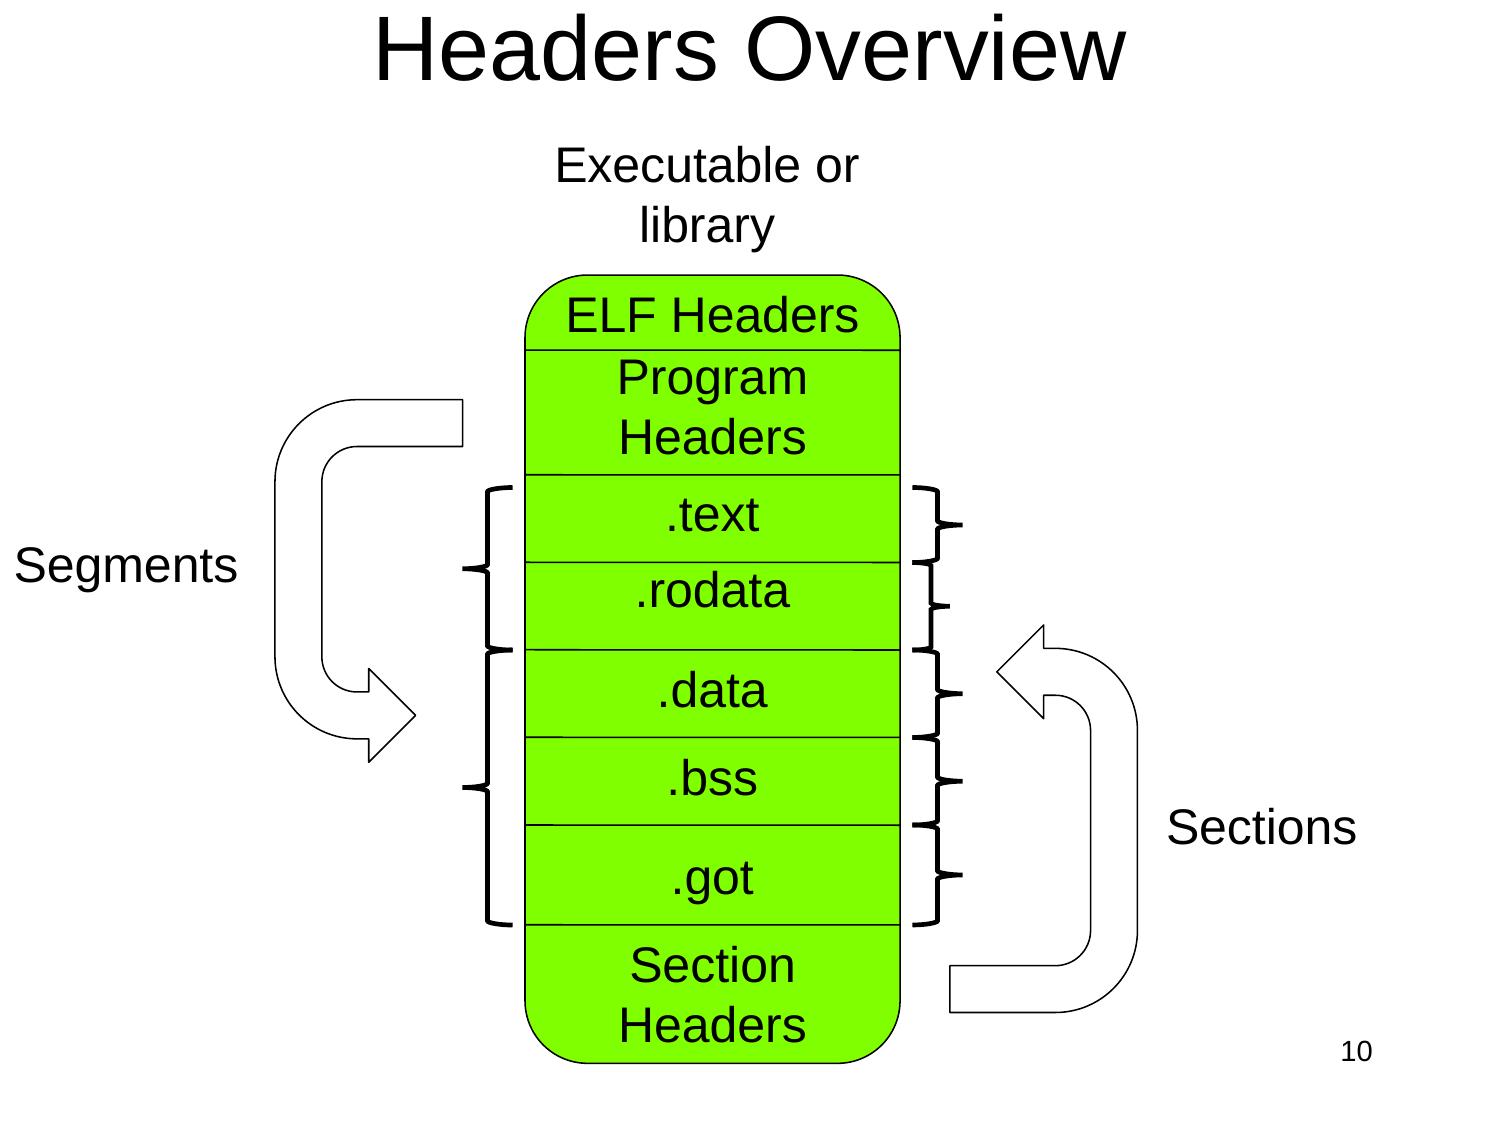

# Headers Overview
Executable or
library
ELF Headers
Program Headers
.text
Segments
.rodata
.data
.bss
Sections
.got
Section
Headers